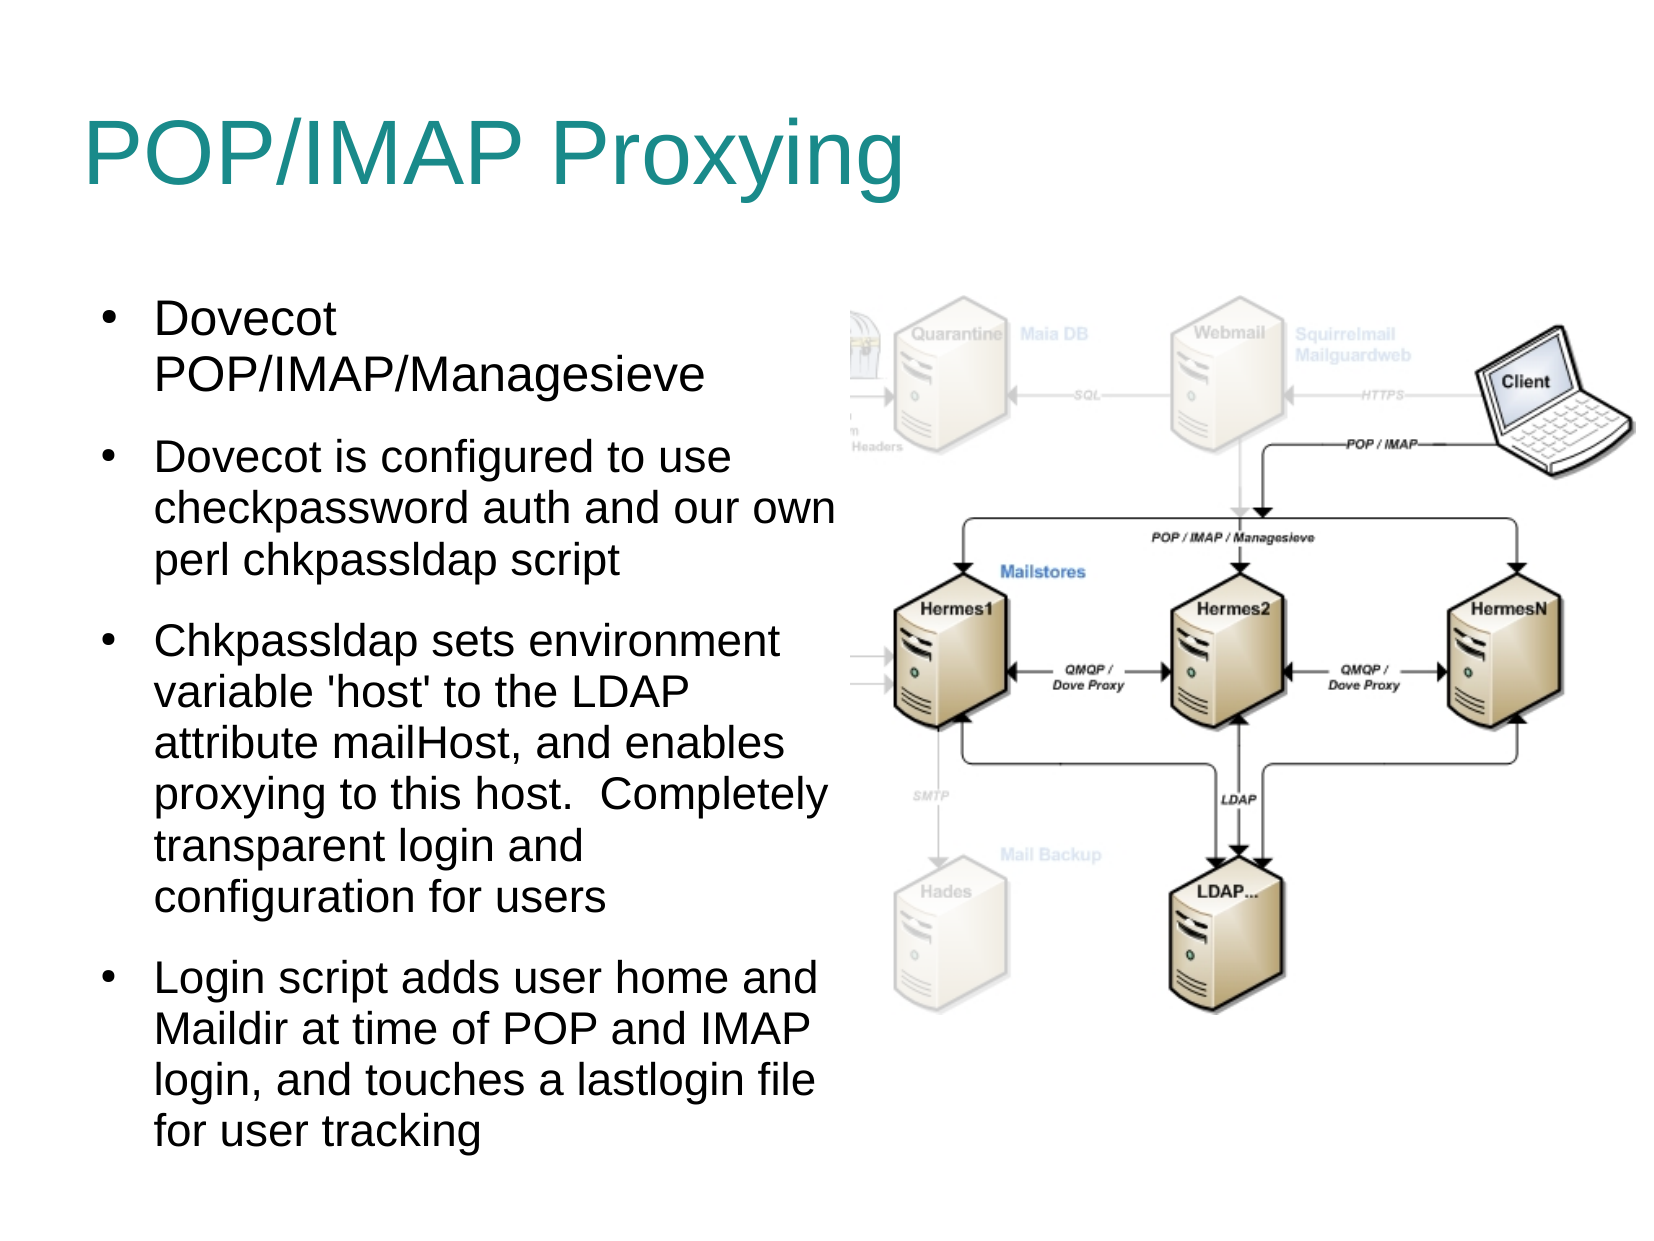

# POP/IMAP Proxying
Dovecot POP/IMAP/Managesieve
Dovecot is configured to use checkpassword auth and our own perl chkpassldap script
Chkpassldap sets environment variable 'host' to the LDAP attribute mailHost, and enables proxying to this host. Completely transparent login and configuration for users
Login script adds user home and Maildir at time of POP and IMAP login, and touches a lastlogin file for user tracking